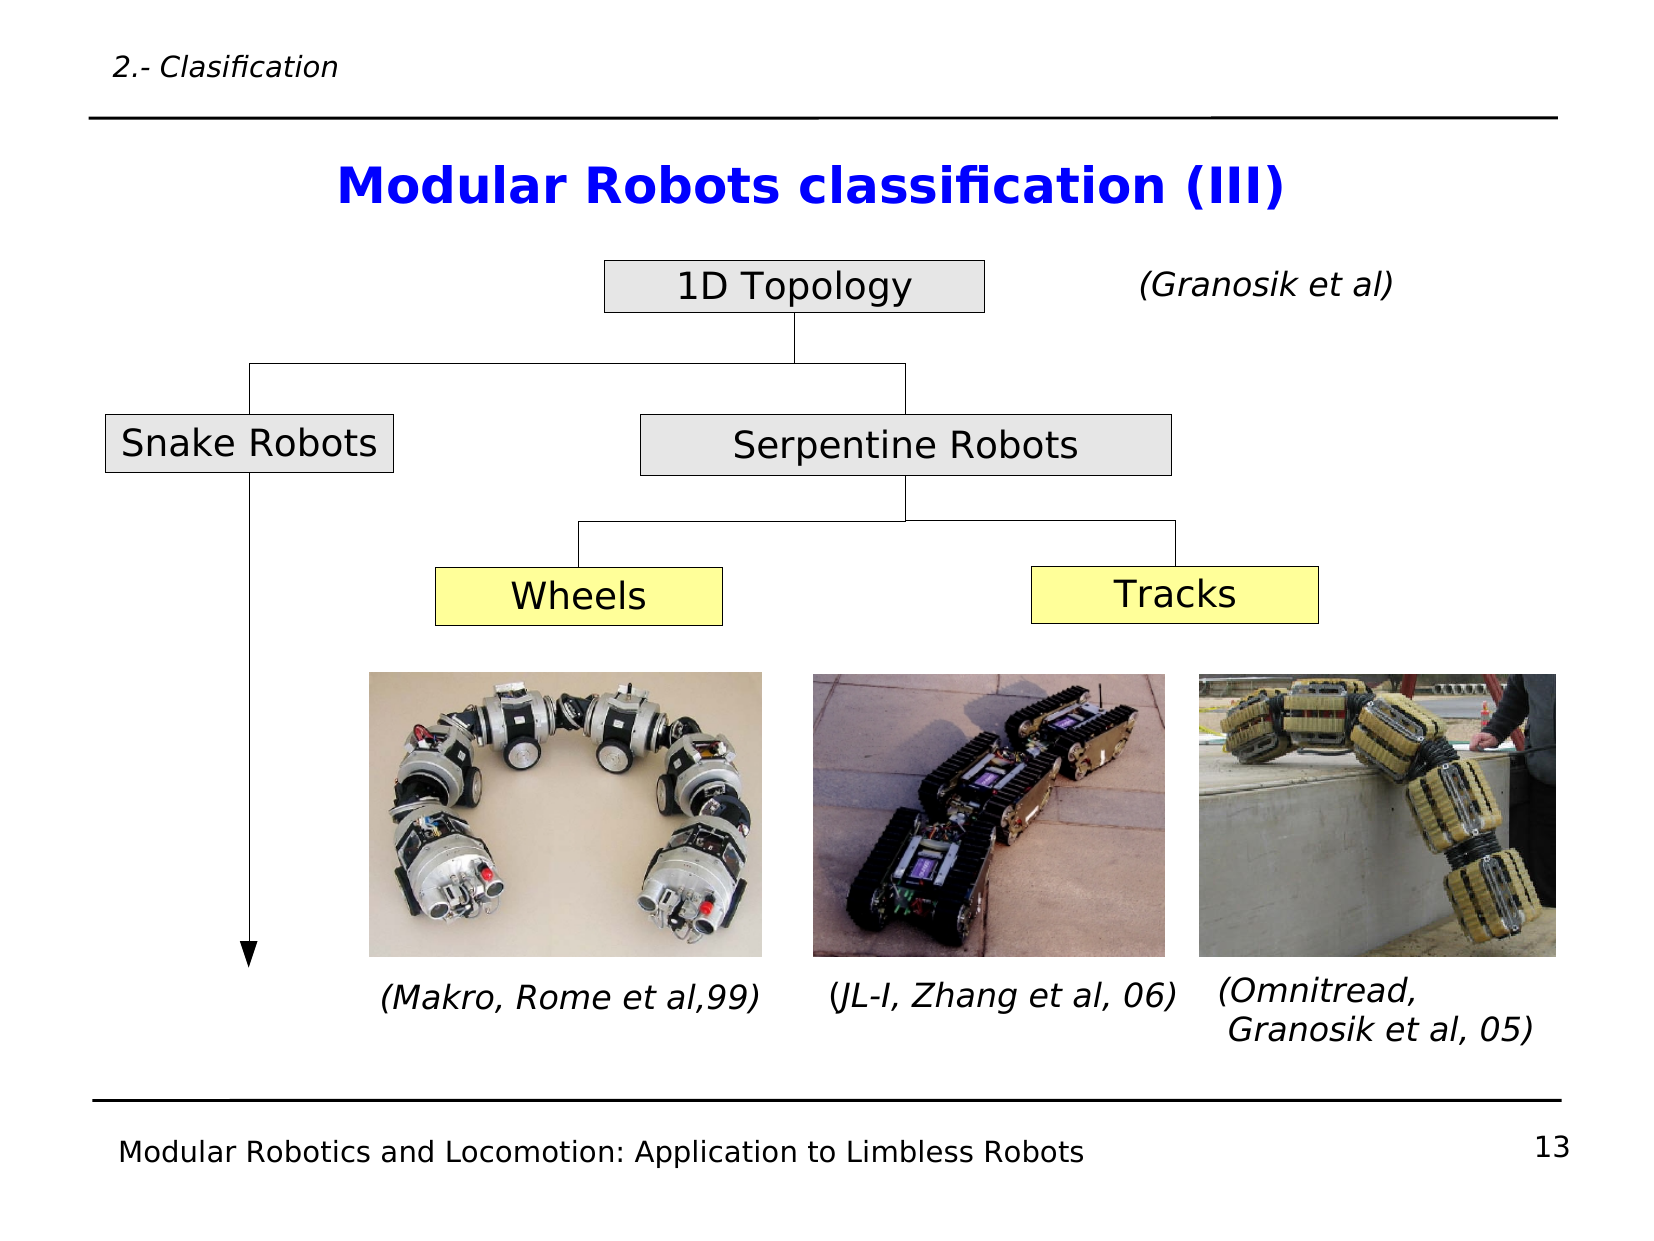

2.- Clasification
Modular Robots classification (III)
(Granosik et al)
1D Topology
Serpentine Robots
Snake Robots
Tracks
Wheels
(Omnitread,
 Granosik et al, 05)
(JL-I, Zhang et al, 06)
(Makro, Rome et al,99)
Modular Robotics and Locomotion: Application to Limbless Robots
13